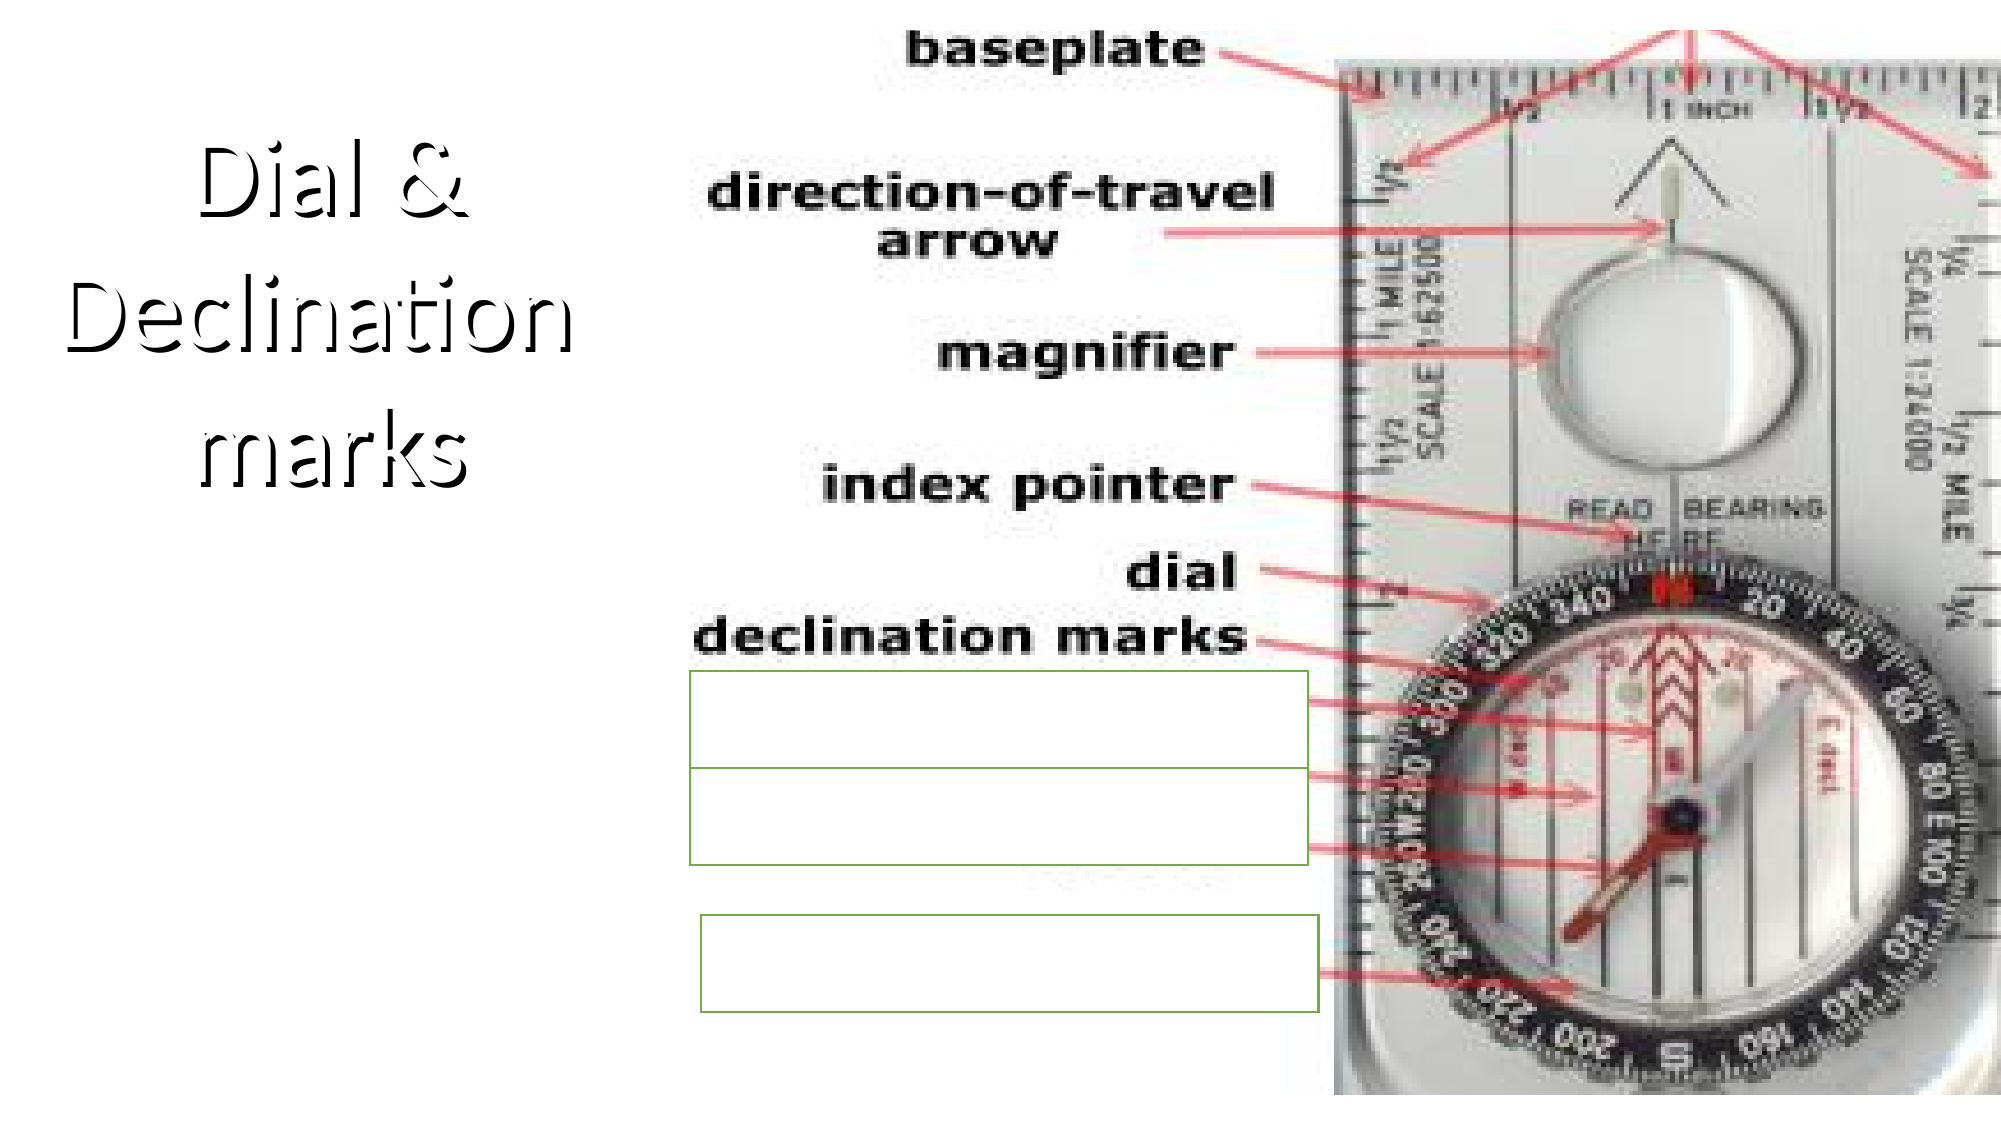

Dial &
Declination
marks
Ring around the housing that has degree markings engraved. You hold the dial and rotate it to rotate the entire housing
Use to orient the compass in an area with known declination